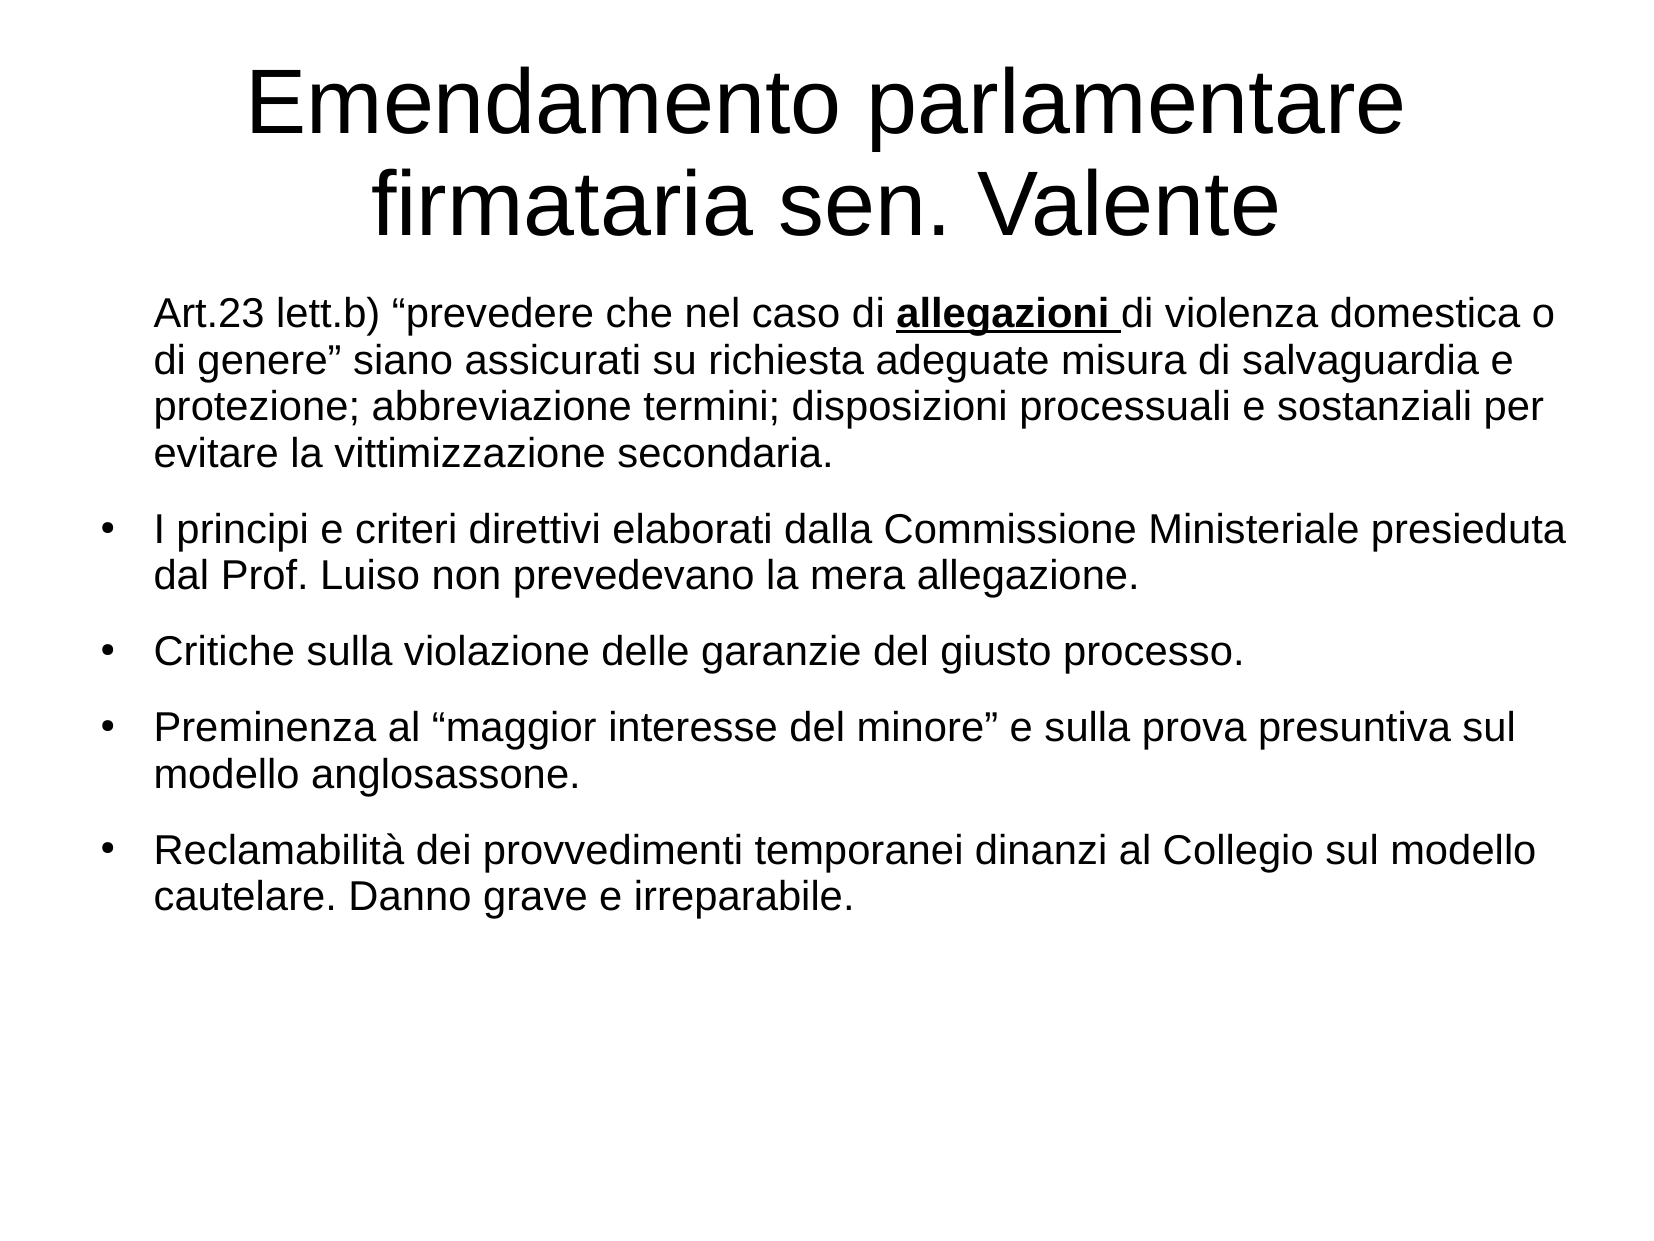

# Emendamento parlamentare firmataria sen. Valente
Art.23 lett.b) “prevedere che nel caso di allegazioni di violenza domestica o di genere” siano assicurati su richiesta adeguate misura di salvaguardia e protezione; abbreviazione termini; disposizioni processuali e sostanziali per evitare la vittimizzazione secondaria.
I principi e criteri direttivi elaborati dalla Commissione Ministeriale presieduta dal Prof. Luiso non prevedevano la mera allegazione.
Critiche sulla violazione delle garanzie del giusto processo.
Preminenza al “maggior interesse del minore” e sulla prova presuntiva sul modello anglosassone.
Reclamabilità dei provvedimenti temporanei dinanzi al Collegio sul modello cautelare. Danno grave e irreparabile.